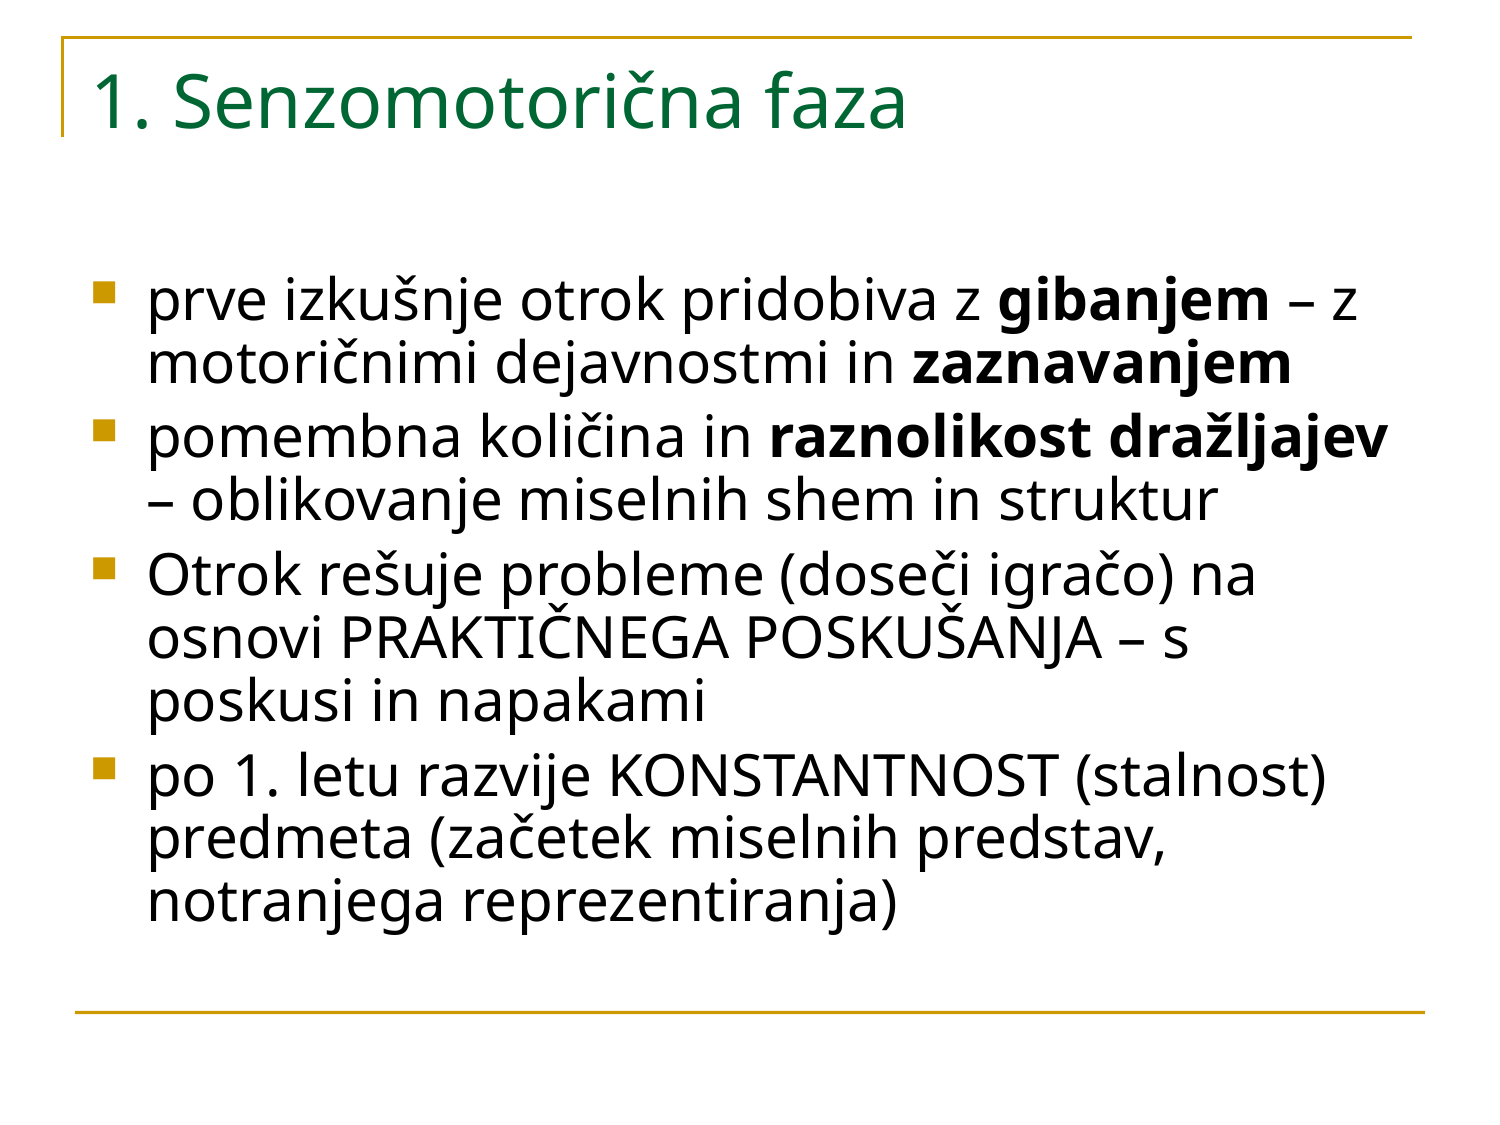

# 1. Senzomotorična faza
prve izkušnje otrok pridobiva z gibanjem – z motoričnimi dejavnostmi in zaznavanjem
pomembna količina in raznolikost dražljajev – oblikovanje miselnih shem in struktur
Otrok rešuje probleme (doseči igračo) na osnovi PRAKTIČNEGA POSKUŠANJA – s poskusi in napakami
po 1. letu razvije KONSTANTNOST (stalnost) predmeta (začetek miselnih predstav, notranjega reprezentiranja)